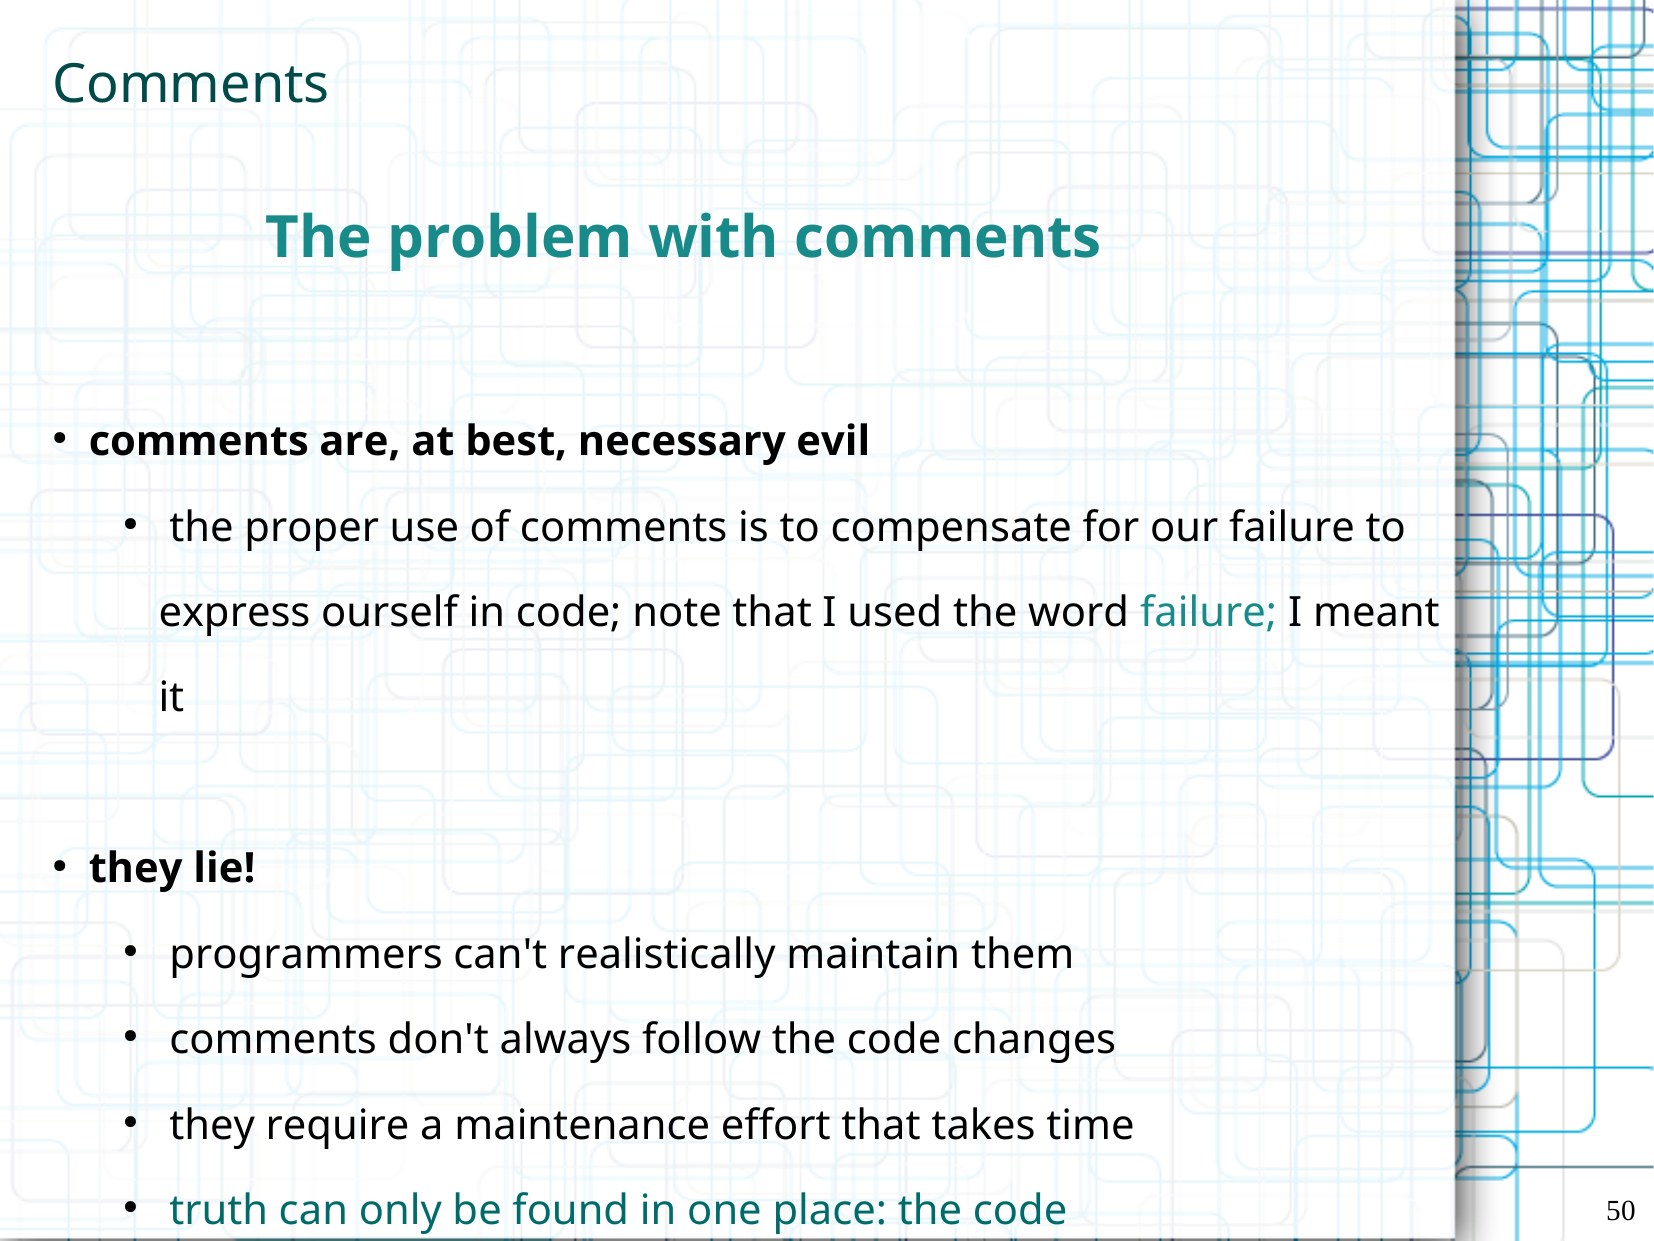

Comments
The problem with comments
 comments are, at best, necessary evil
 the proper use of comments is to compensate for our failure to express ourself in code; note that I used the word failure; I meant it
 they lie!
 programmers can't realistically maintain them
 comments don't always follow the code changes
 they require a maintenance effort that takes time
 truth can only be found in one place: the code
50